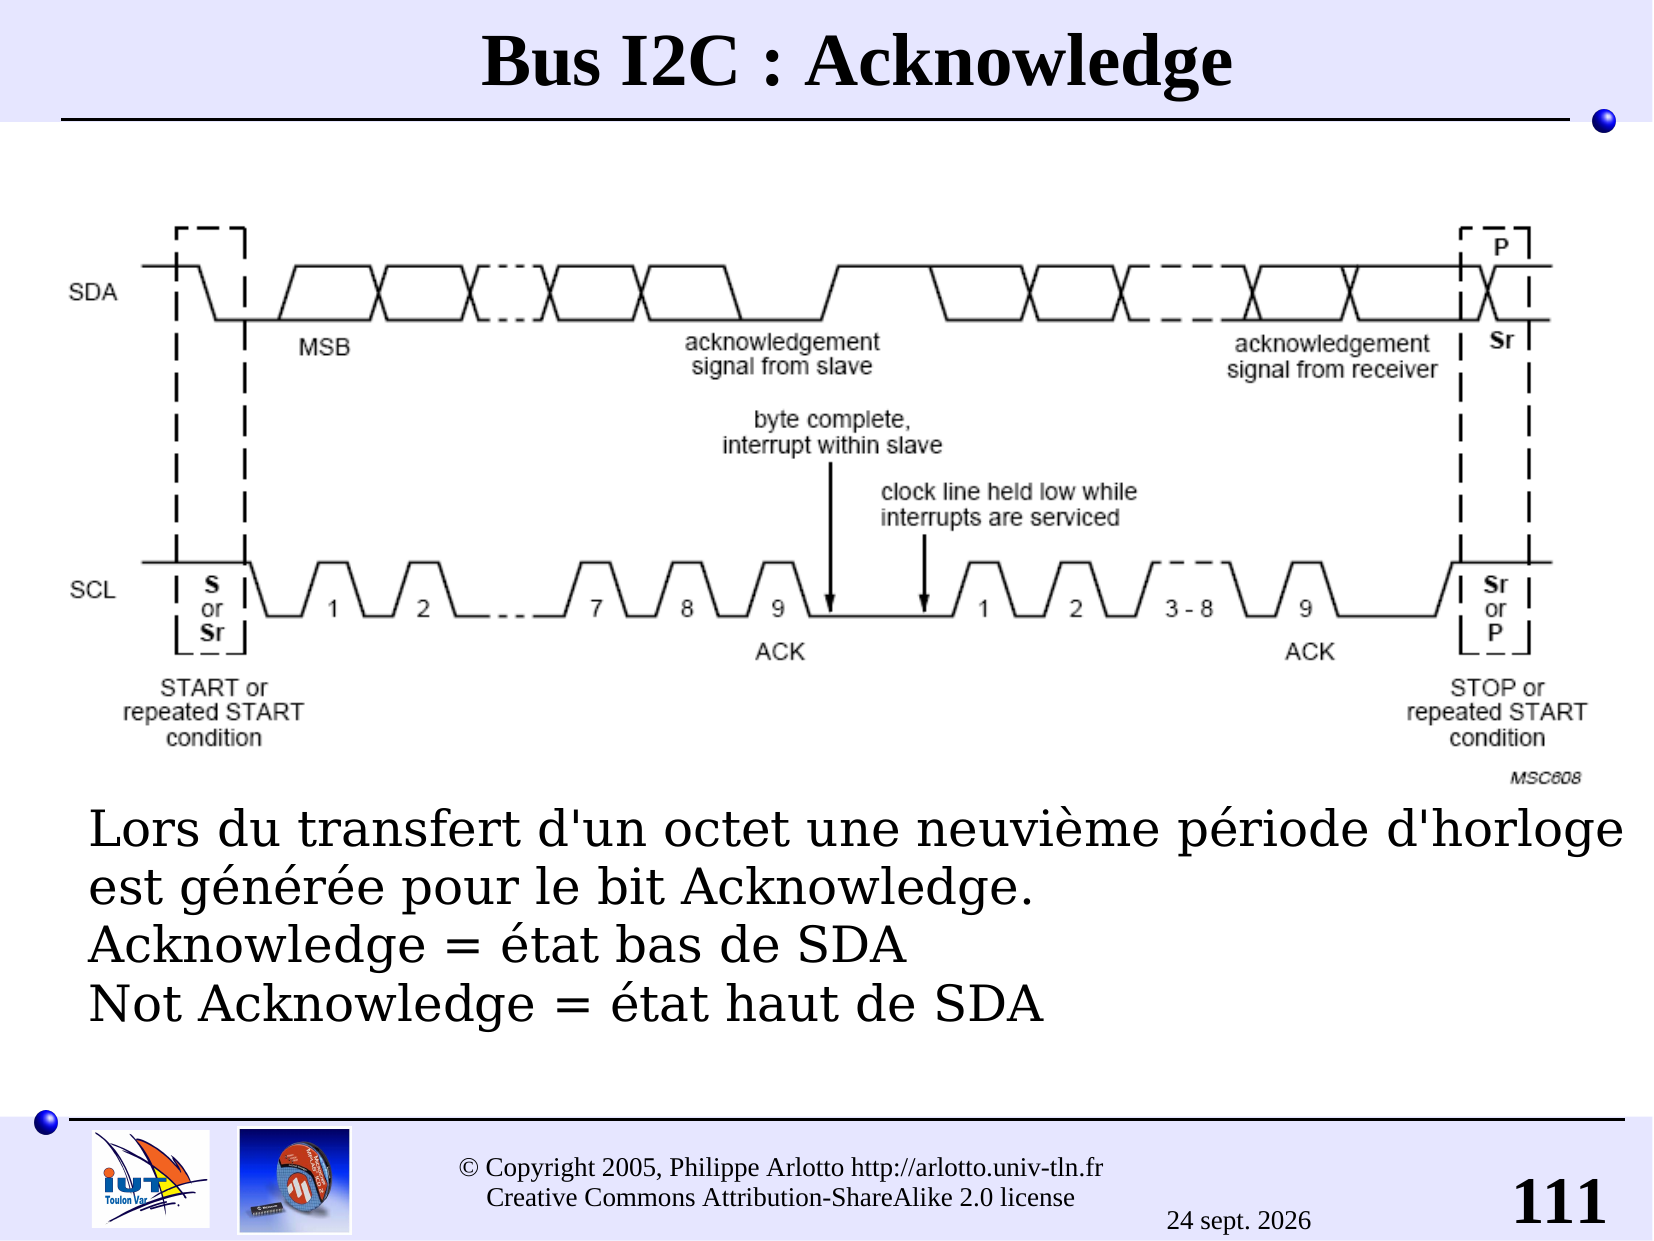

# Bus I2C : Acknowledge
Lors du transfert d'un octet une neuvième période d'horloge
est générée pour le bit Acknowledge.
Acknowledge = état bas de SDA
Not Acknowledge = état haut de SDA